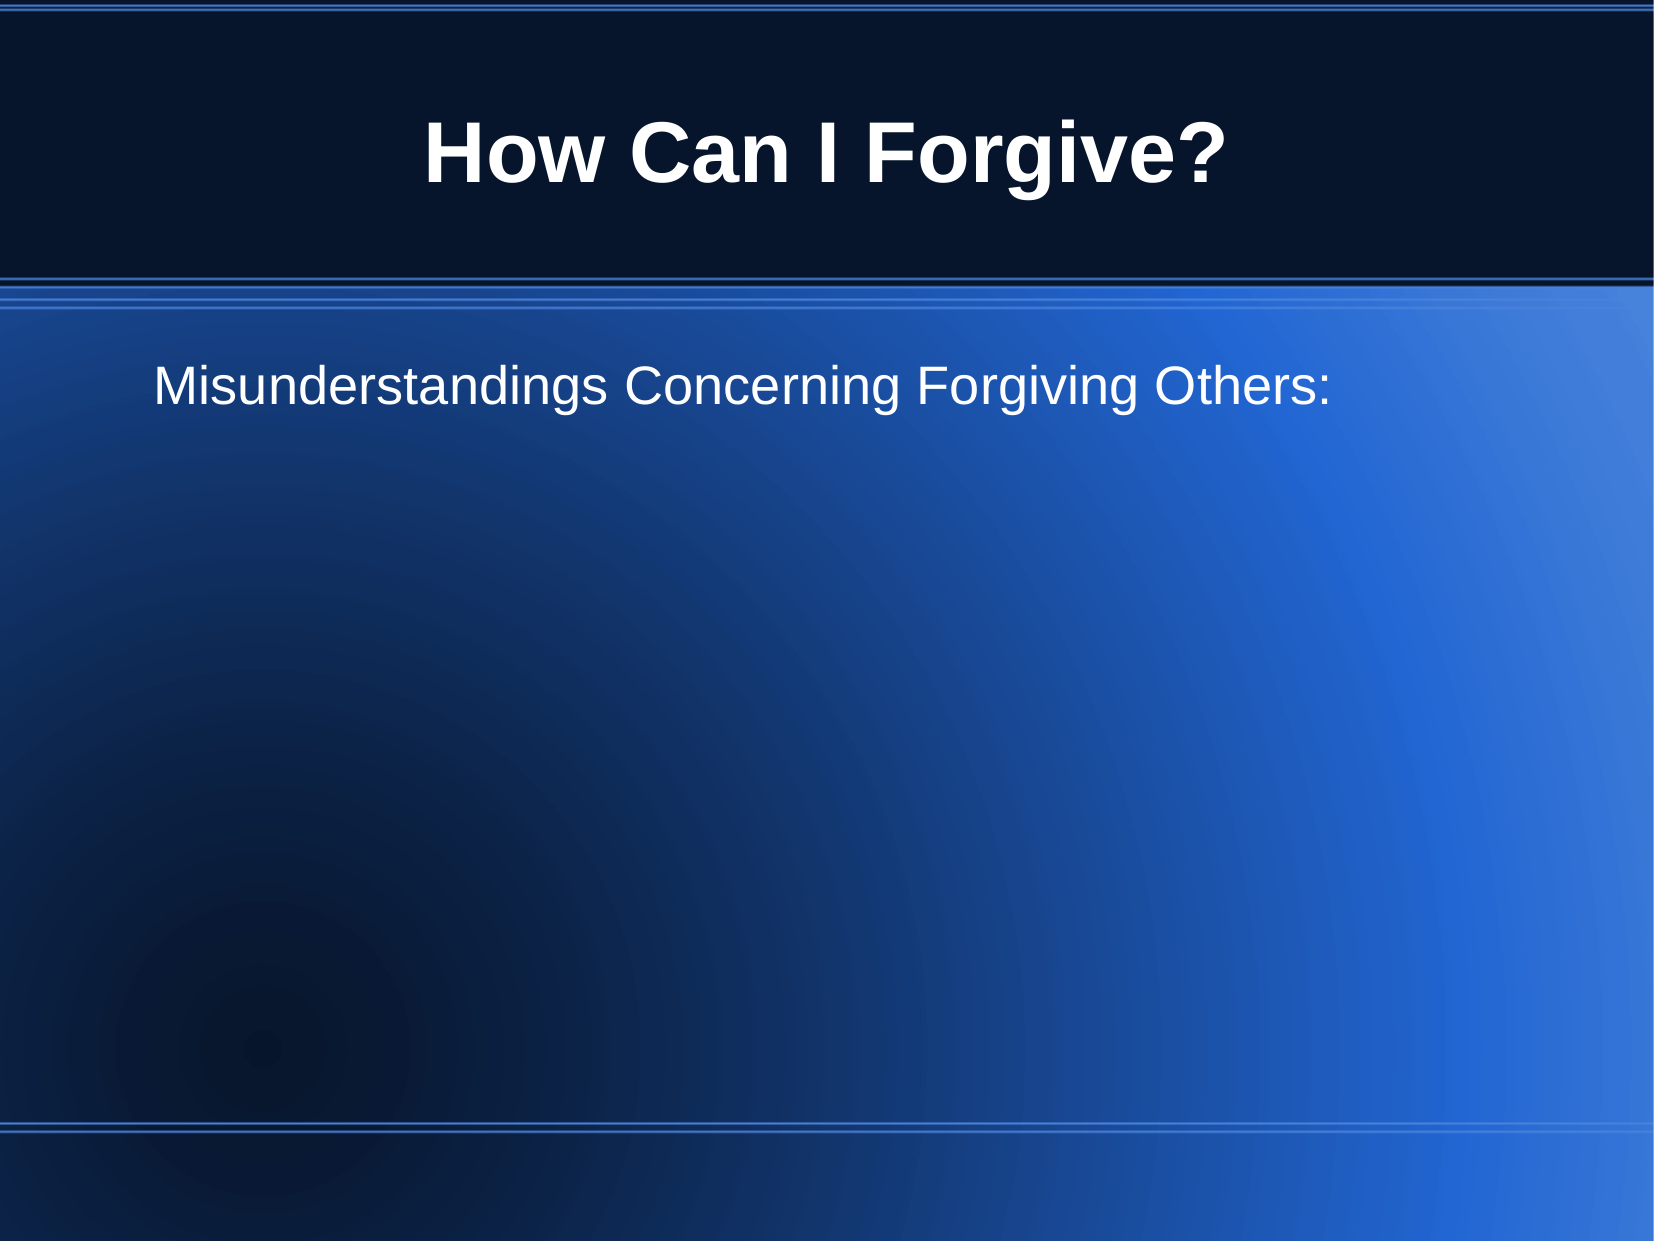

# How Can I Forgive?
Misunderstandings Concerning Forgiving Others: